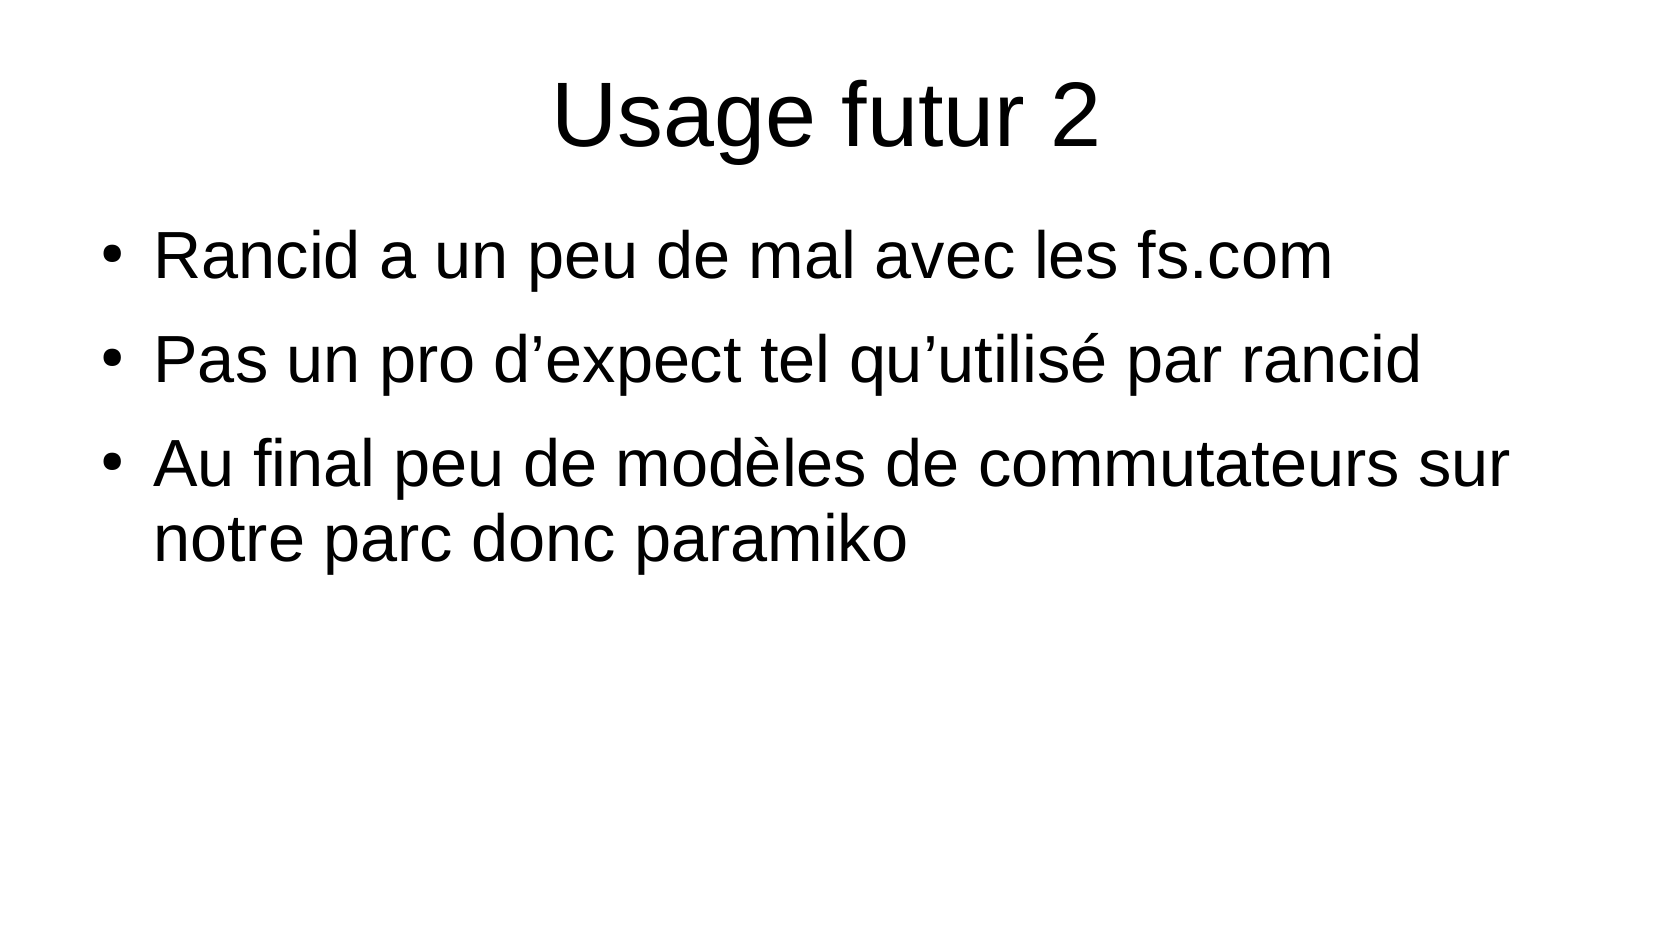

# Usage futur 2
Rancid a un peu de mal avec les fs.com
Pas un pro d’expect tel qu’utilisé par rancid
Au final peu de modèles de commutateurs sur notre parc donc paramiko